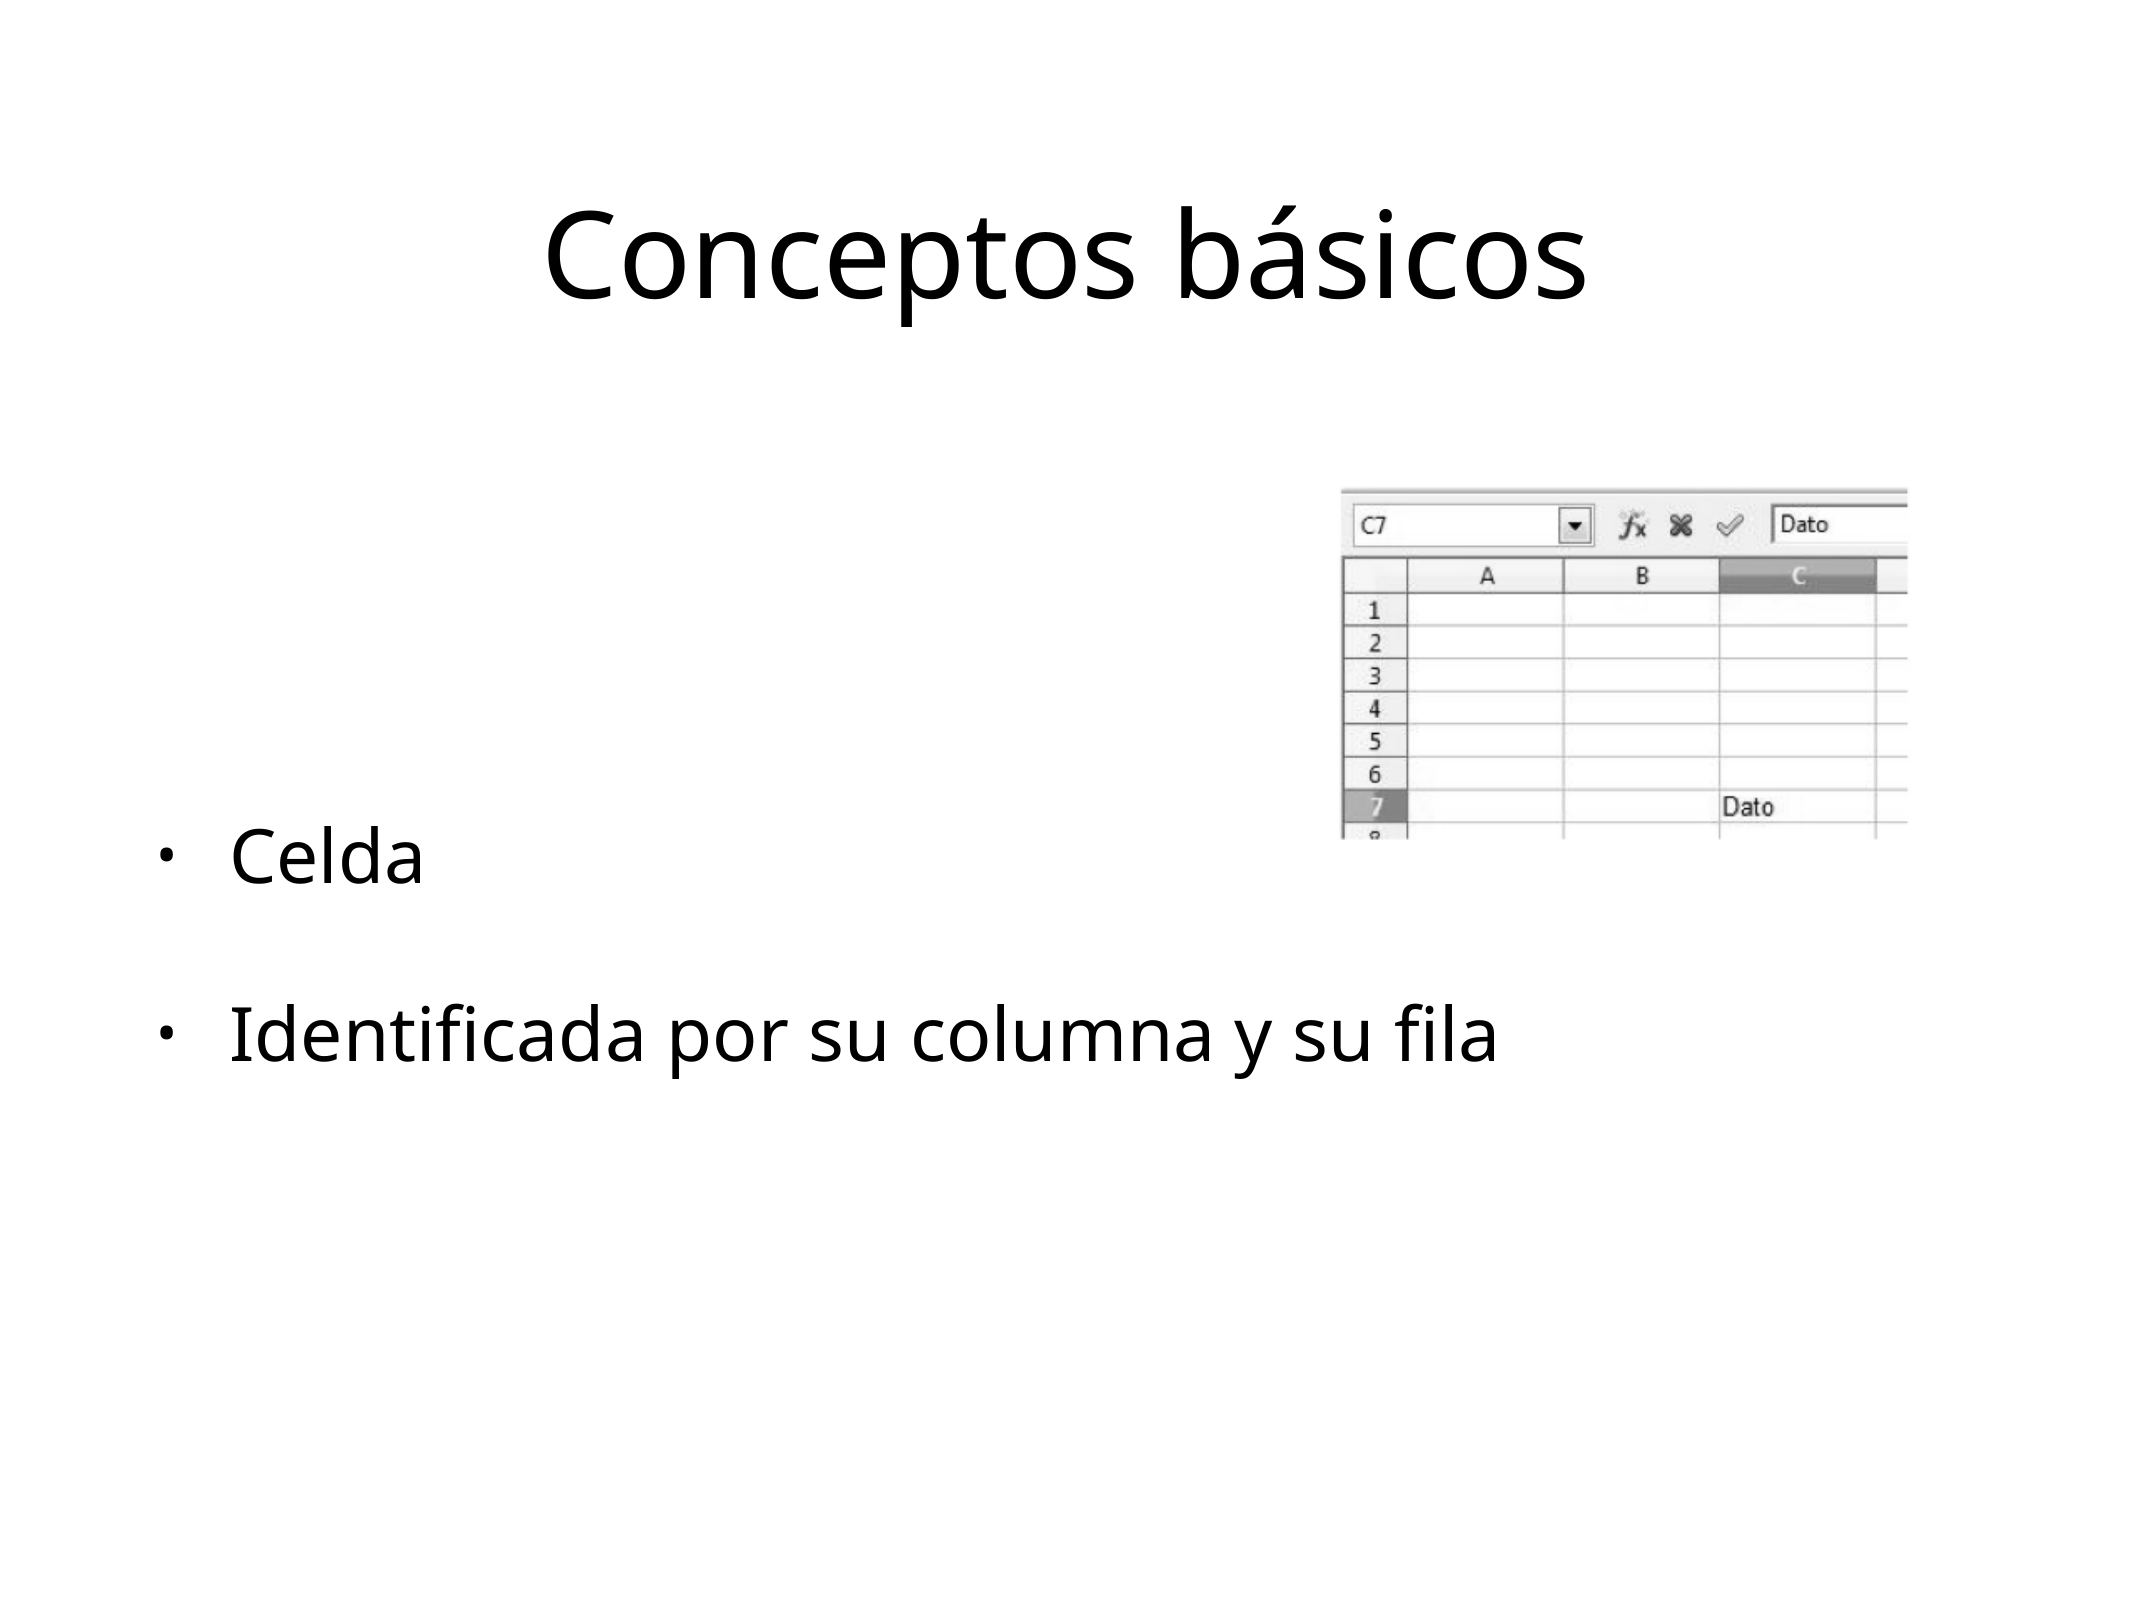

# Conceptos básicos
Celda
Identificada por su columna y su fila